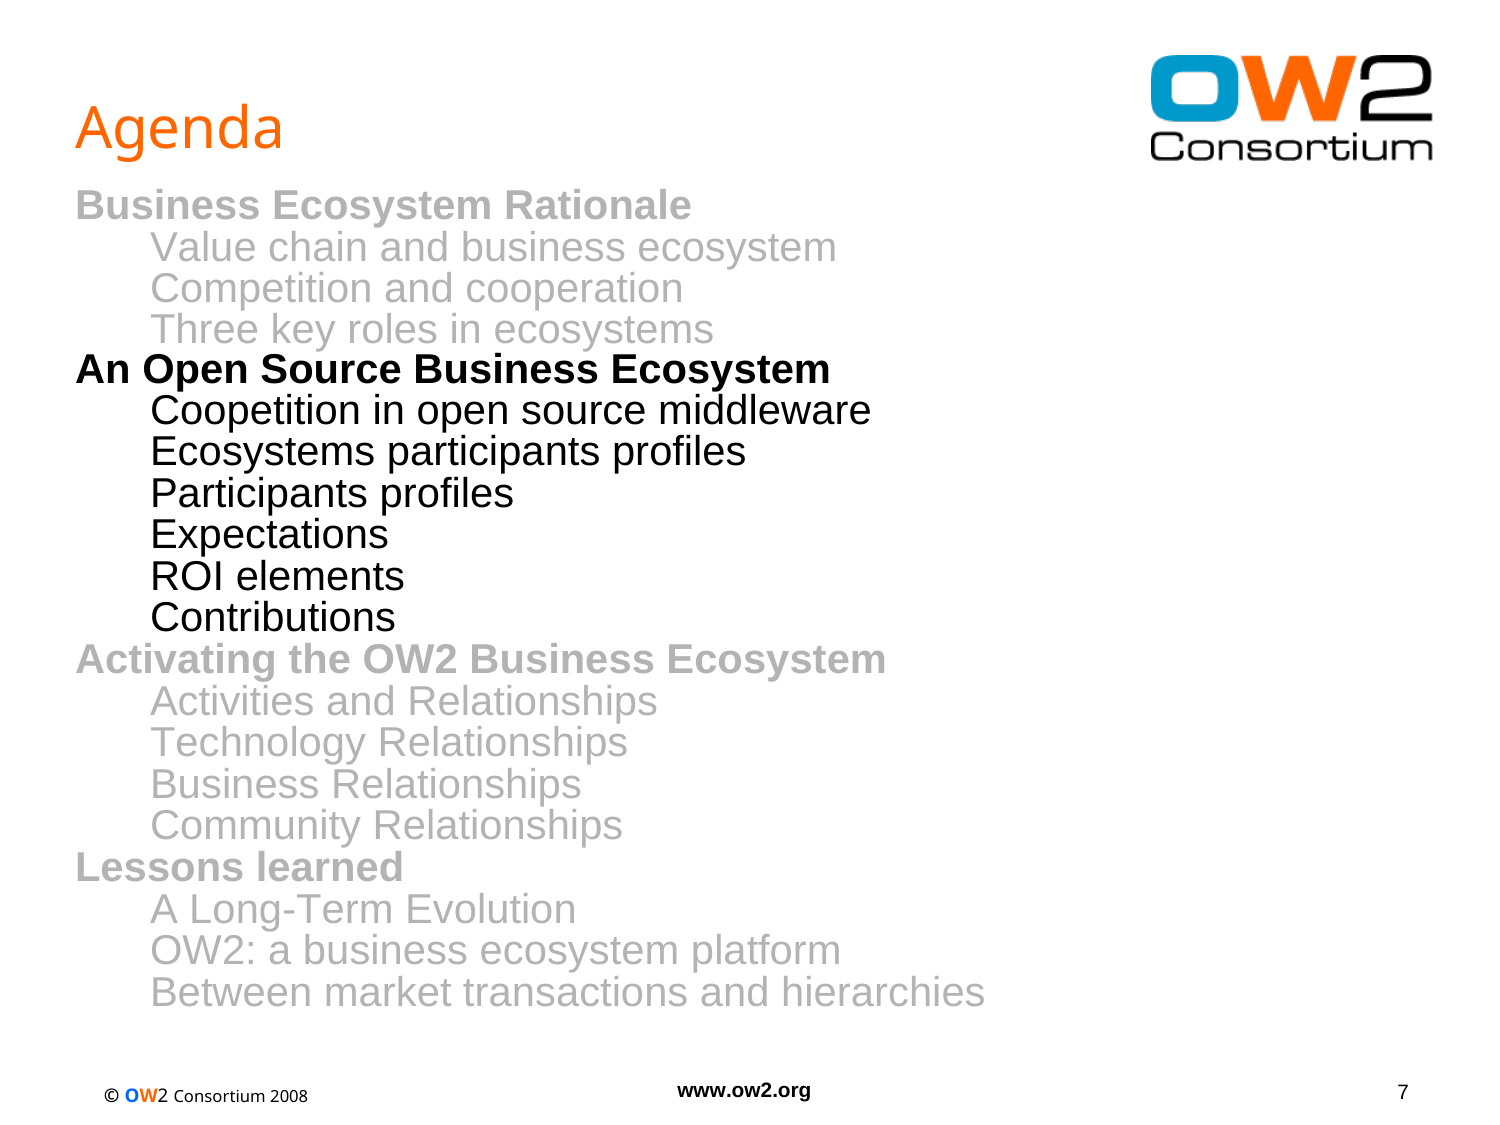

# Agenda
Business Ecosystem Rationale
Value chain and business ecosystem
Competition and cooperation
Three key roles in ecosystems
An Open Source Business Ecosystem
Coopetition in open source middleware
Ecosystems participants profiles
Participants profiles
Expectations
ROI elements
Contributions
Activating the OW2 Business Ecosystem
Activities and Relationships
Technology Relationships
Business Relationships
Community Relationships
Lessons learned
A Long-Term Evolution
OW2: a business ecosystem platform
Between market transactions and hierarchies
7